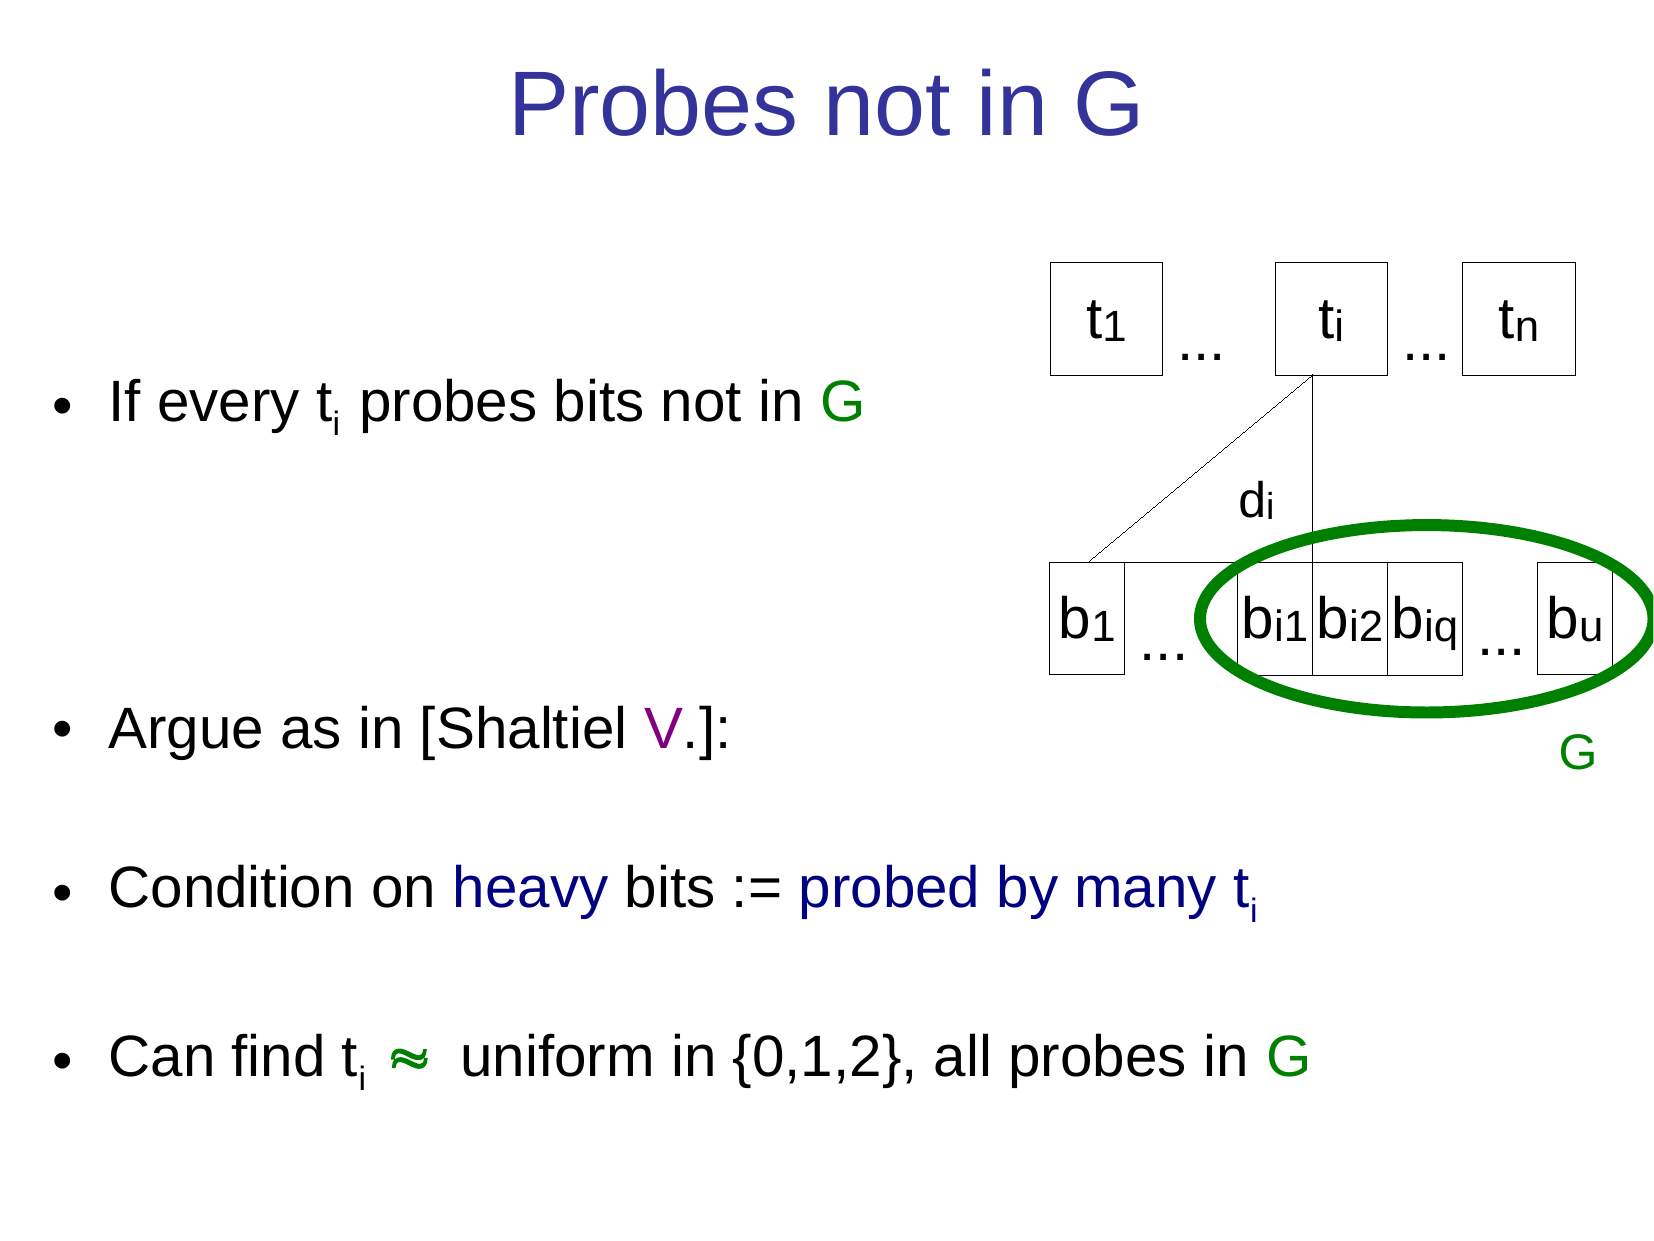

Probes not in G
# If every ti probes bits not in G
Argue as in [Shaltiel V.]:
Condition on heavy bits := probed by many ti
Can find ti  uniform in {0,1,2}, all probes in G
t1
ti
tn
...
...
di
b1
bu
bi1
bi2
biq
...
...
G